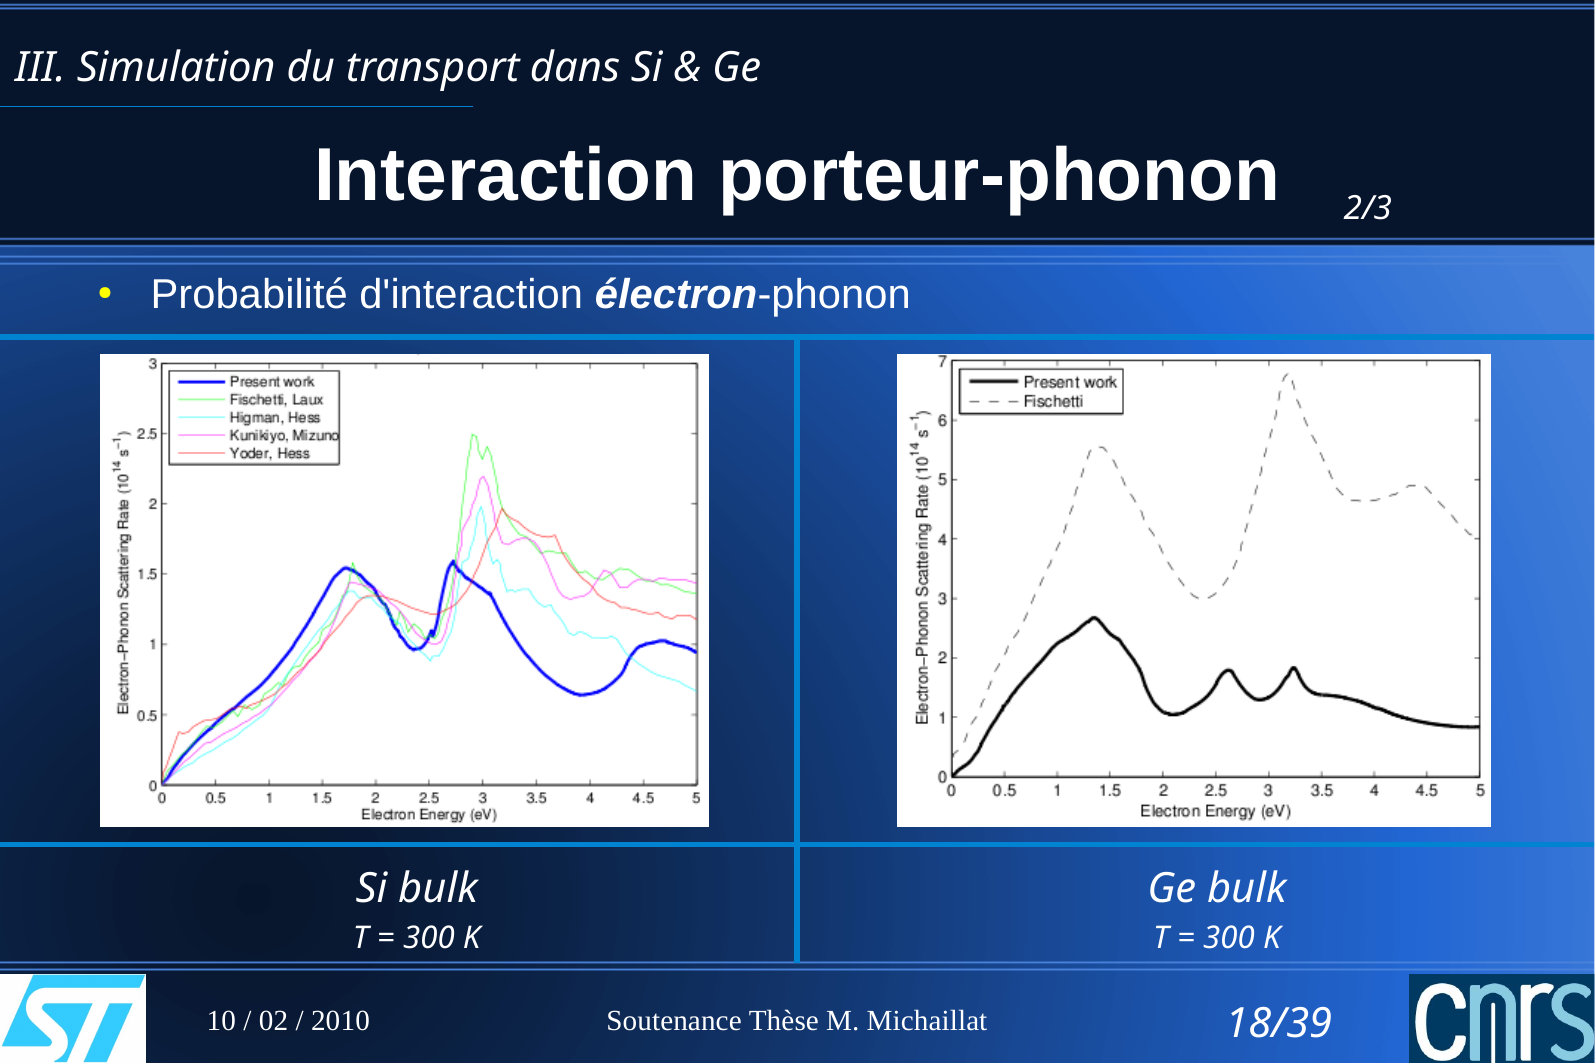

III. Simulation du transport dans Si & Ge
# Interaction porteur-phonon
2/3
Probabilité d'interaction électron-phonon
Si bulk
T = 300 K
Ge bulk
T = 300 K